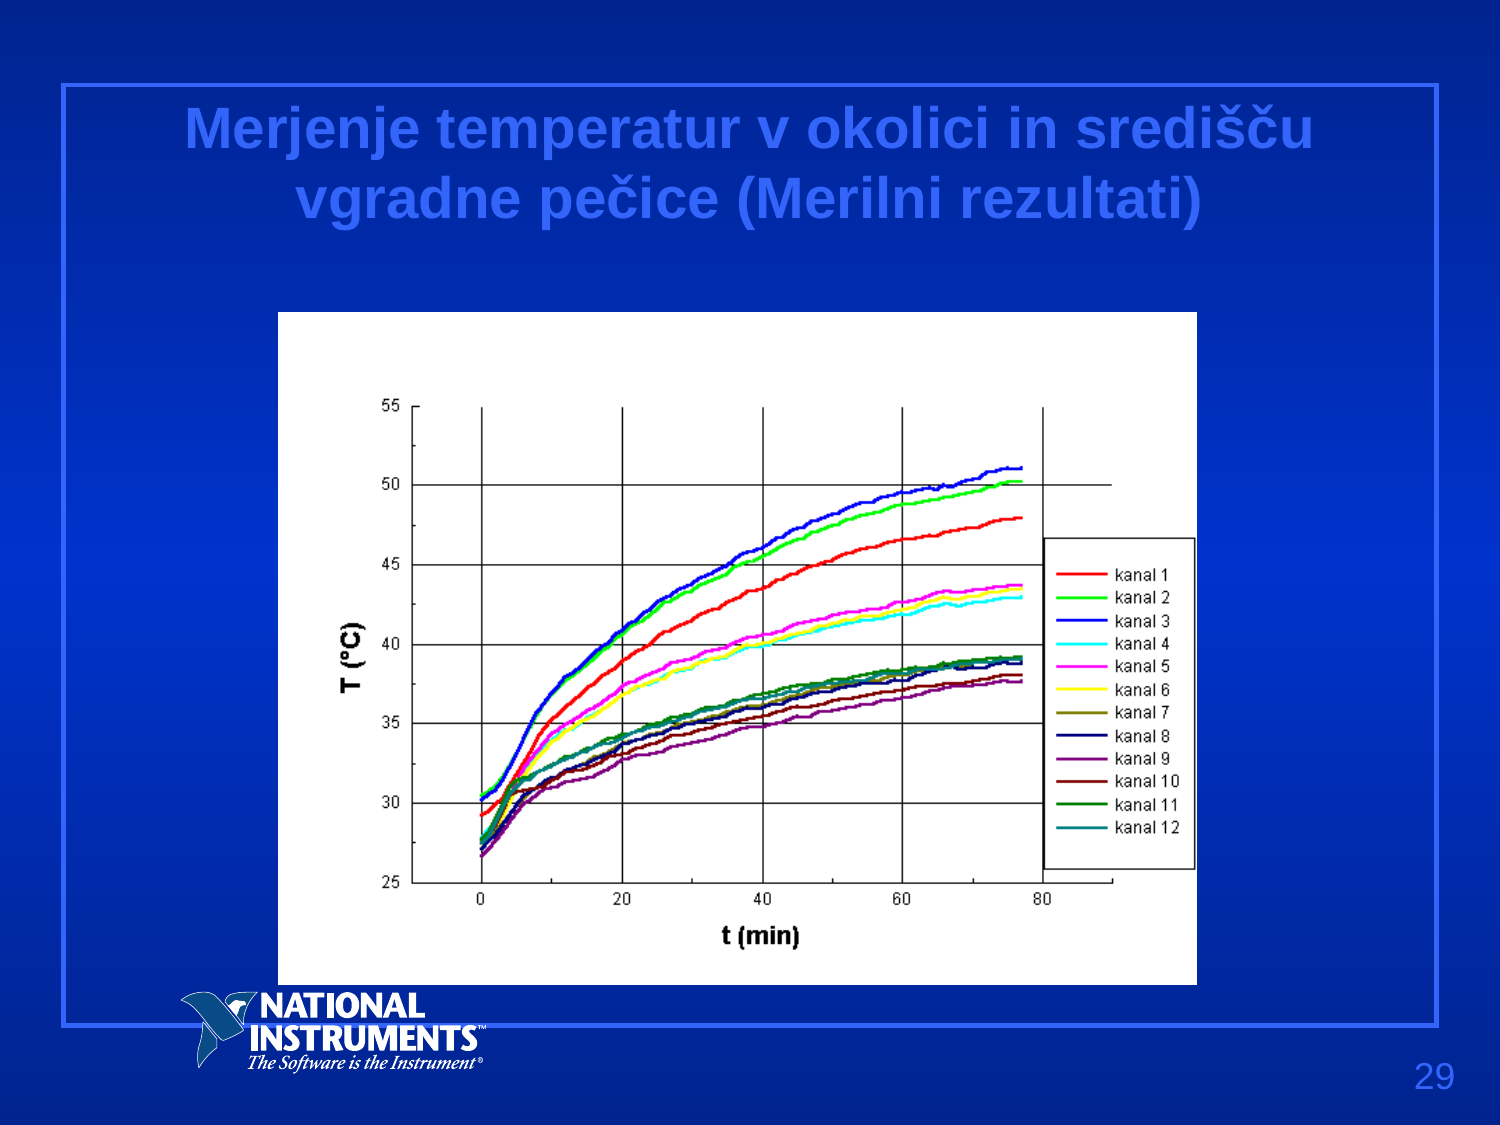

# Merjenje temperatur v okolici in središču vgradne pečice (Merilni rezultati)